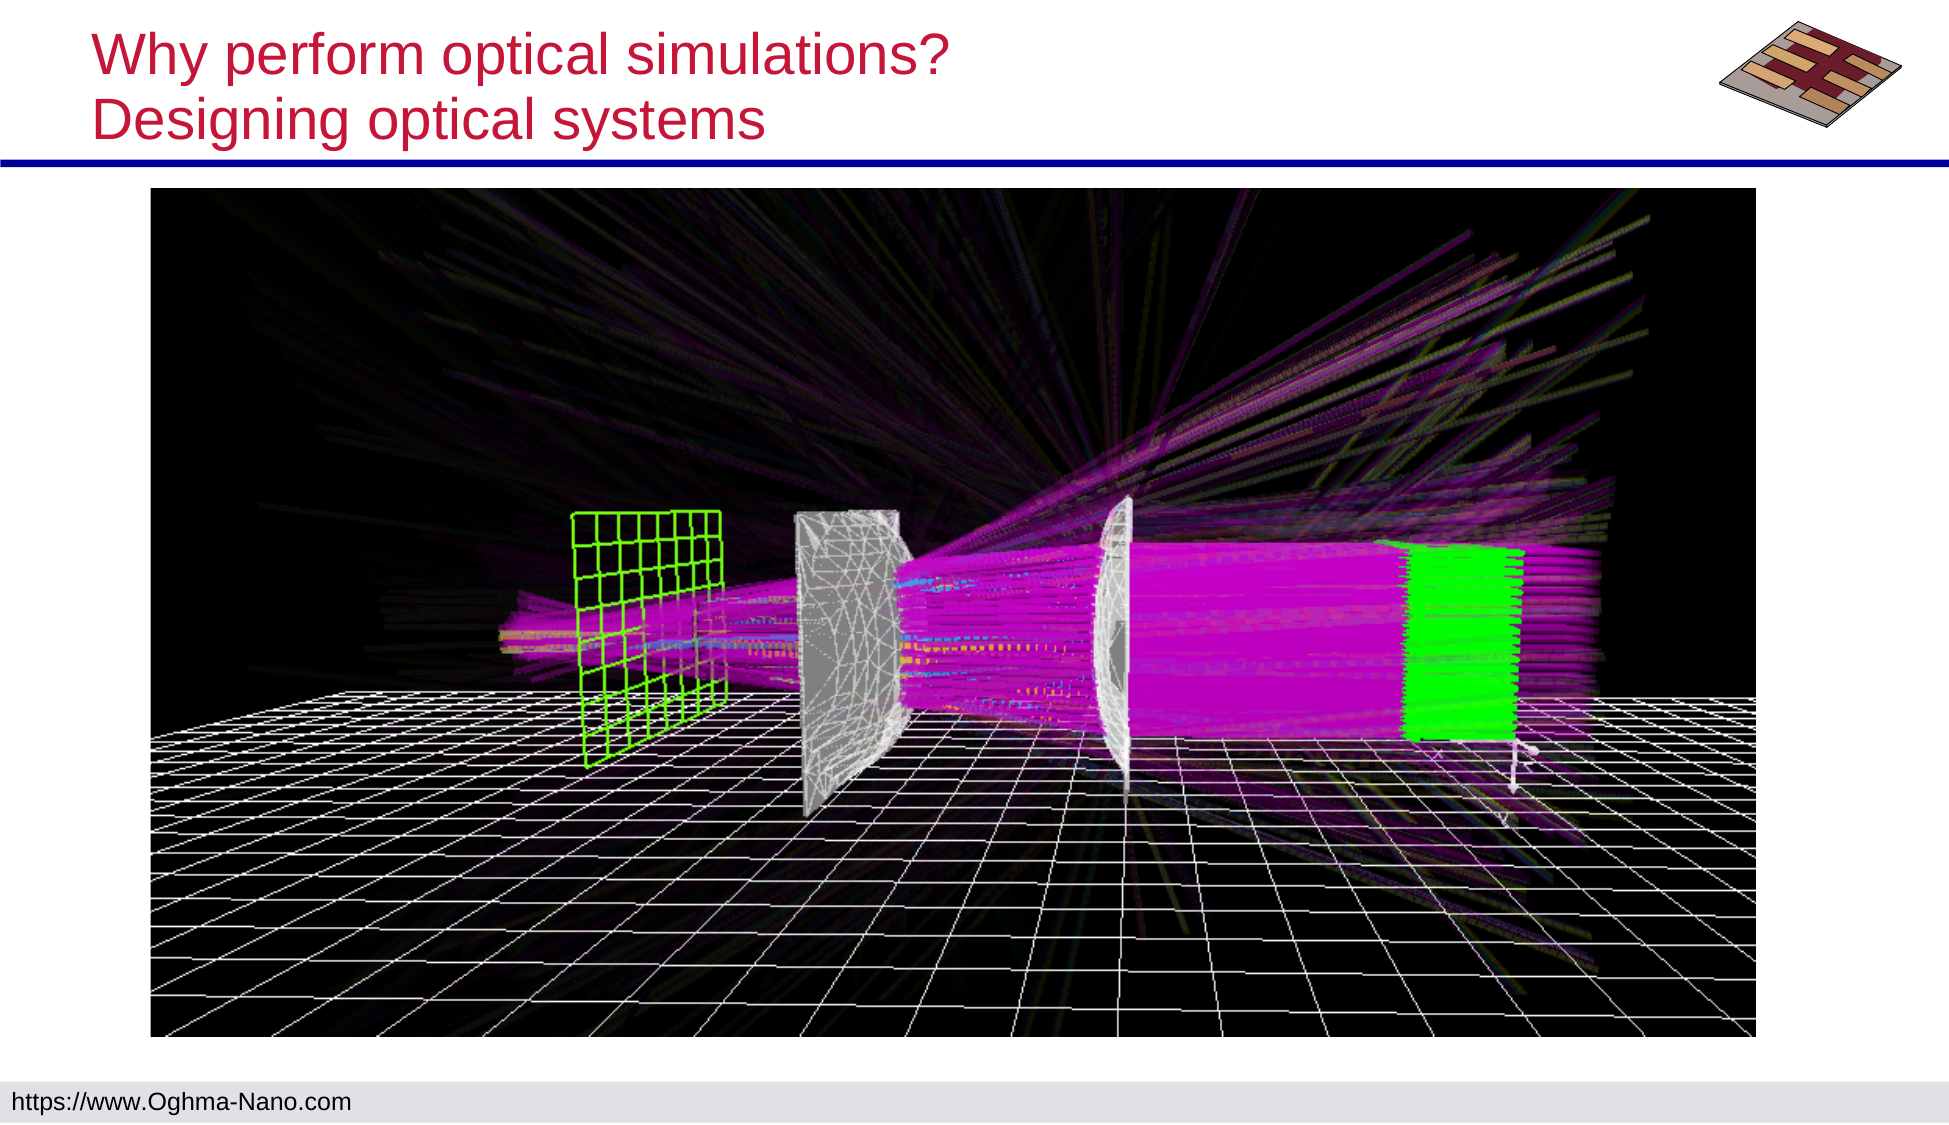

# Why perform optical simulations? Designing optical systems